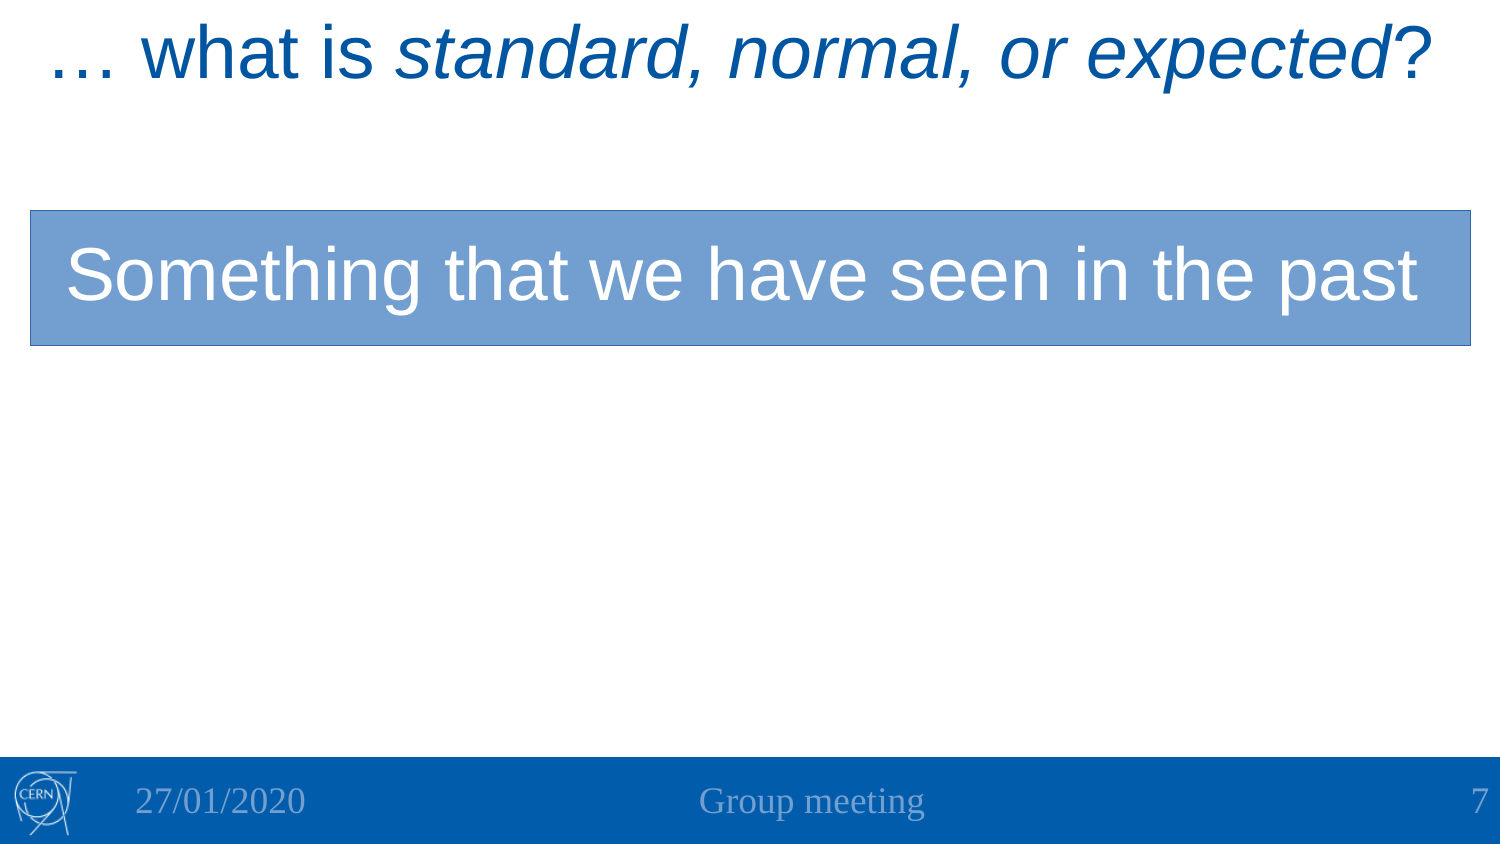

# … what is standard, normal, or expected?
Something that we have seen in the past
27/01/2020
Group meeting
7